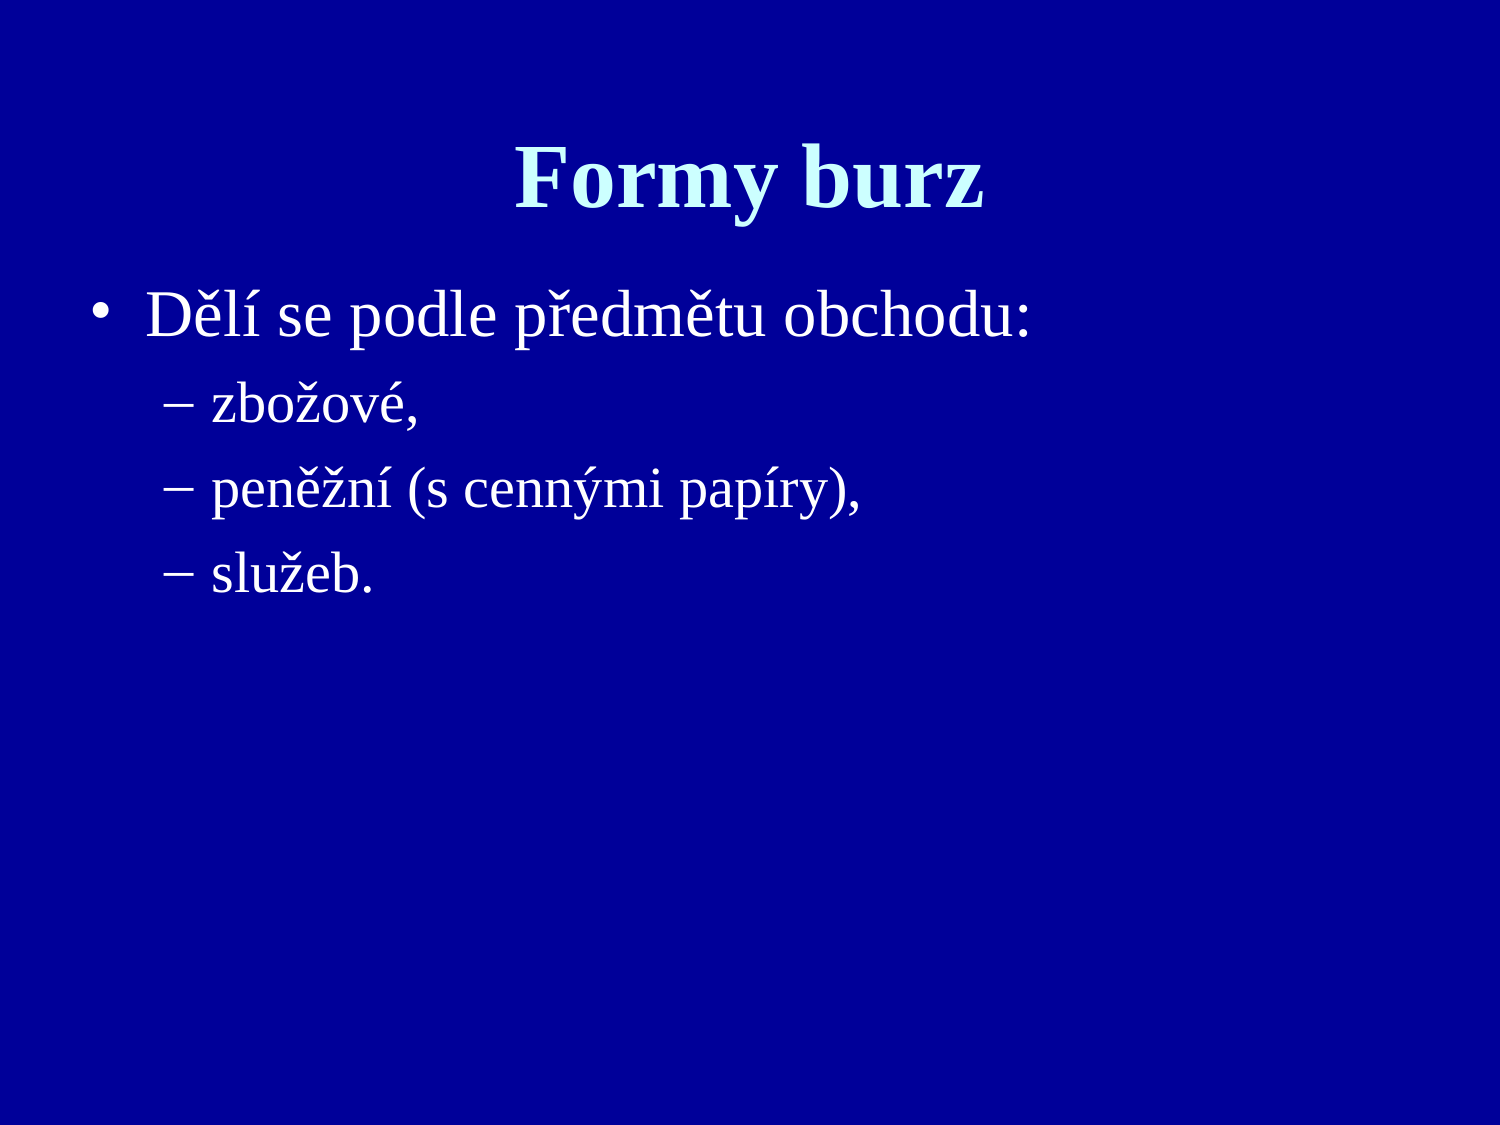

# Formy burz
Dělí se podle předmětu obchodu:
zbožové,
peněžní (s cennými papíry),
služeb.